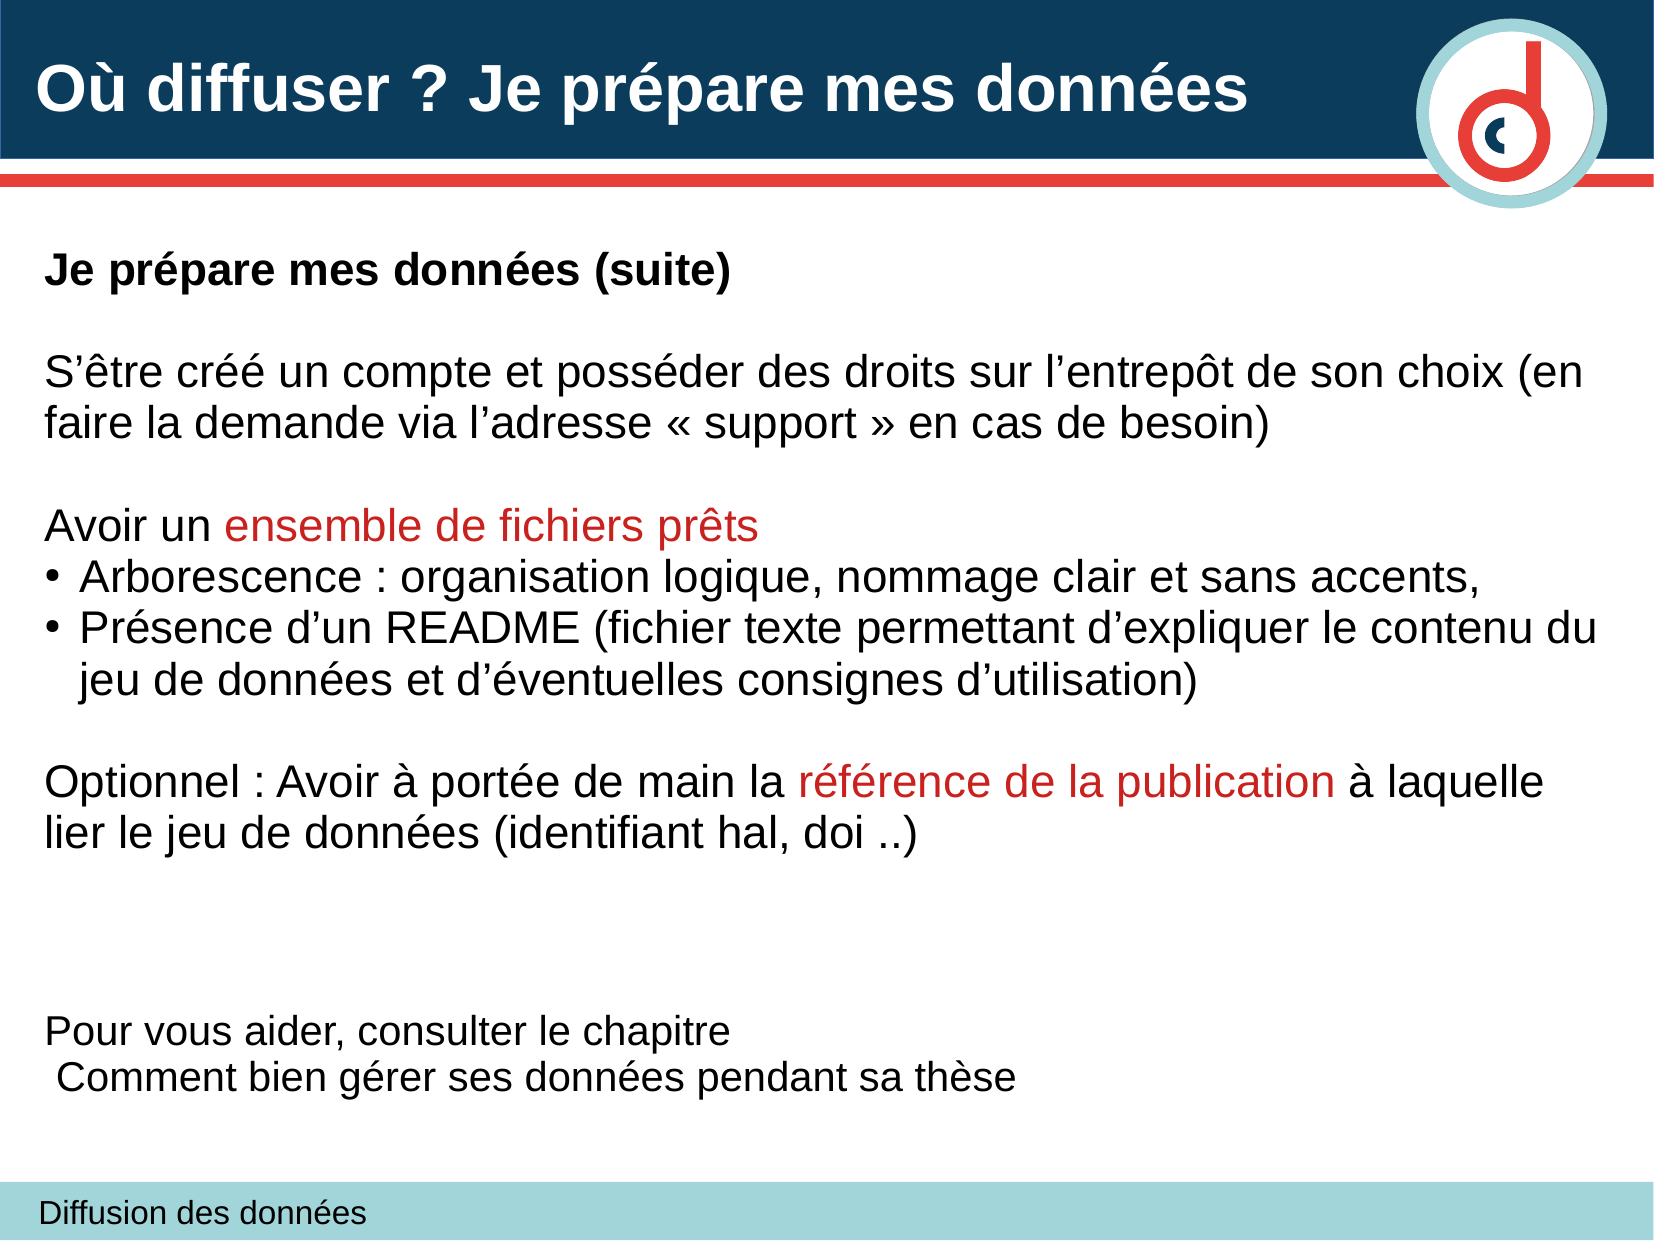

# Où diffuser ? Je prépare mes données
Je prépare mes données (suite)
S’être créé un compte et posséder des droits sur l’entrepôt de son choix (en faire la demande via l’adresse « support » en cas de besoin)
Avoir un ensemble de fichiers prêts
Arborescence : organisation logique, nommage clair et sans accents,
Présence d’un README (fichier texte permettant d’expliquer le contenu du jeu de données et d’éventuelles consignes d’utilisation)
Optionnel : Avoir à portée de main la référence de la publication à laquelle lier le jeu de données (identifiant hal, doi ..)
Pour vous aider, consulter le chapitre Comment bien gérer ses données pendant sa thèse
Diffusion des données